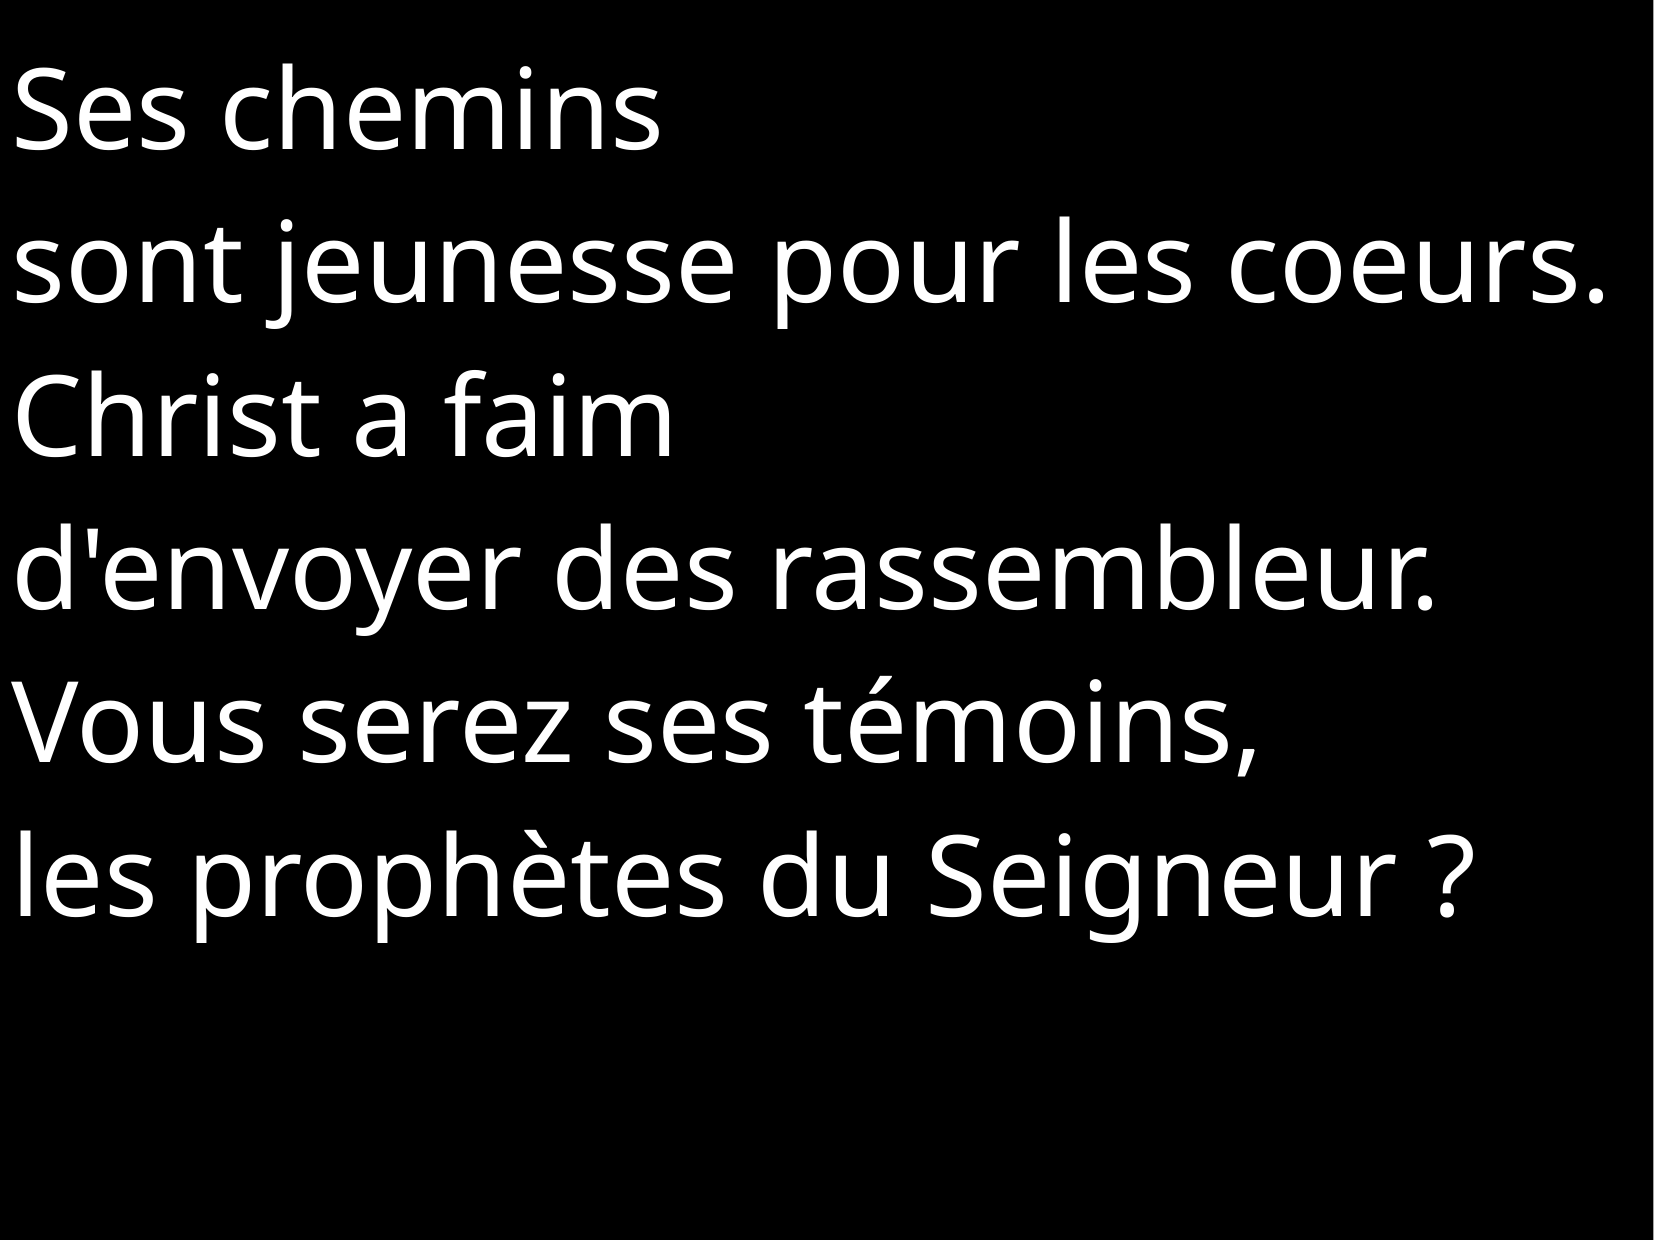

# Ses chemins
sont jeunesse pour les coeurs.
Christ a faim
d'envoyer des rassembleur.
Vous serez ses témoins,
les prophètes du Seigneur ?